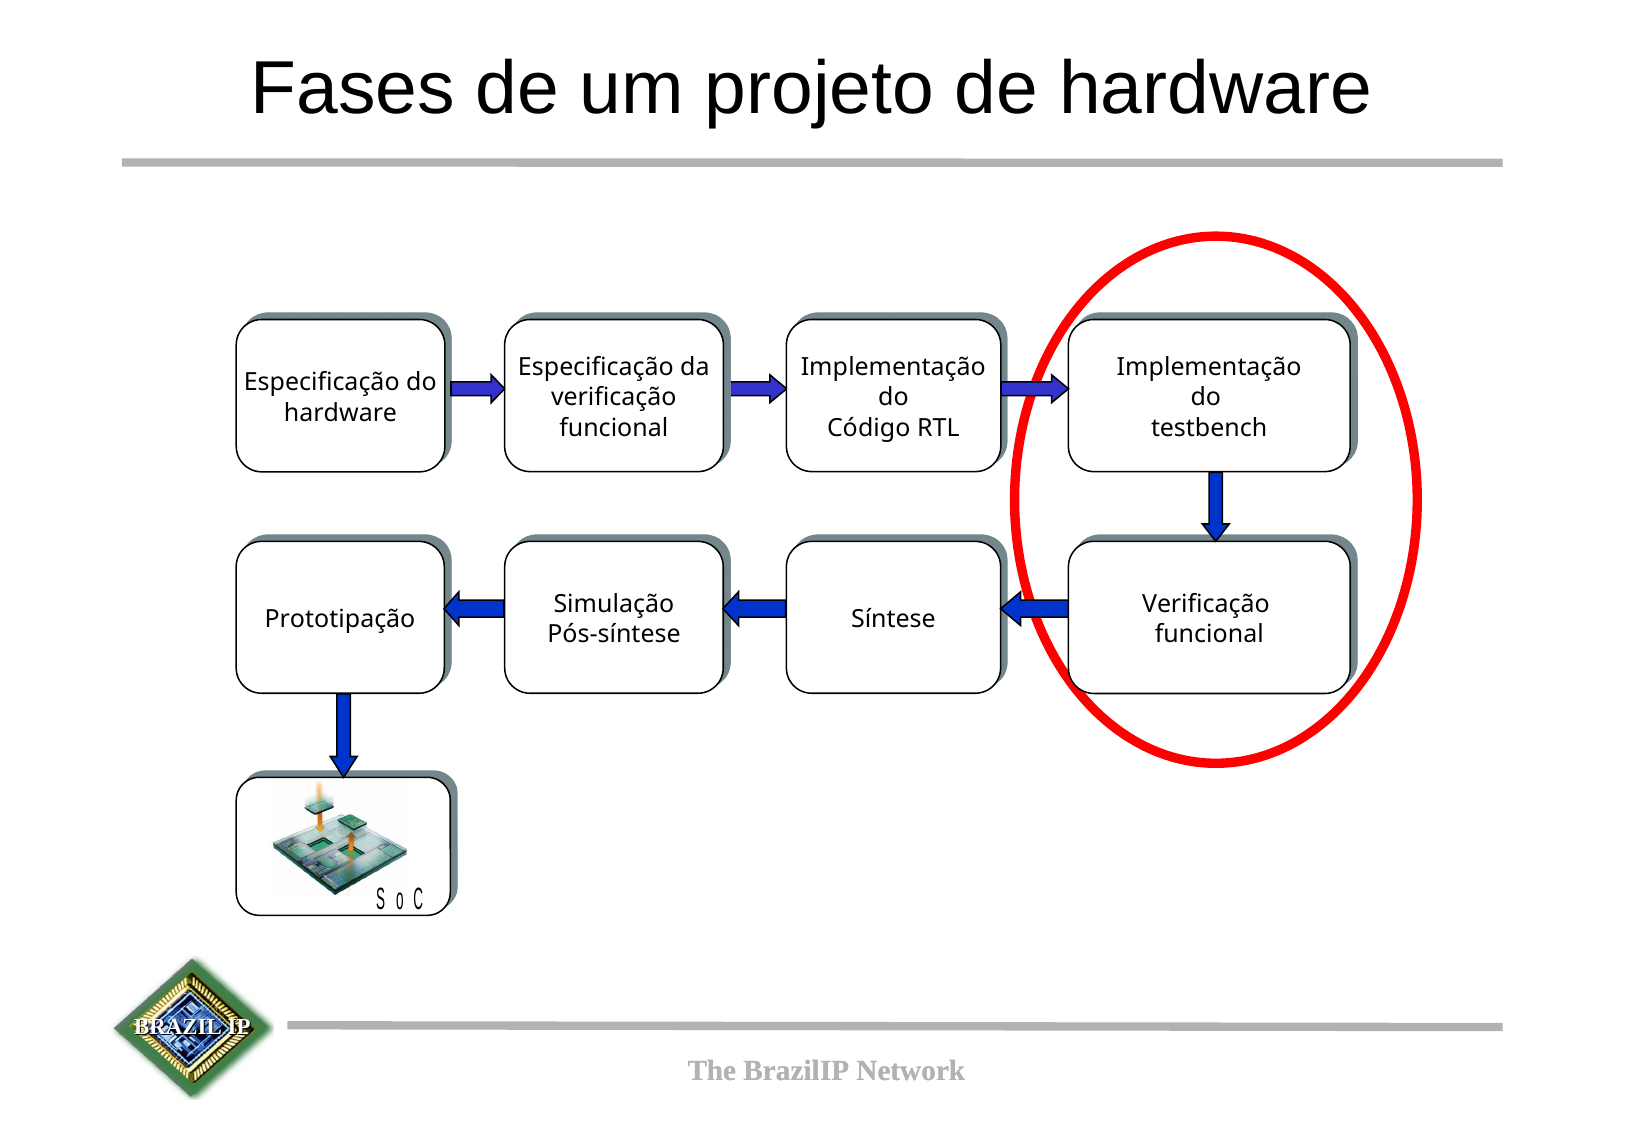

# Fases de um projeto de hardware
Especificação do
hardware
Especificação da
verificação
funcional
Implementação
do
Código RTL
Implementação
do
testbench
Verificação
funcional
Prototipação
Simulação
Pós-síntese
Síntese